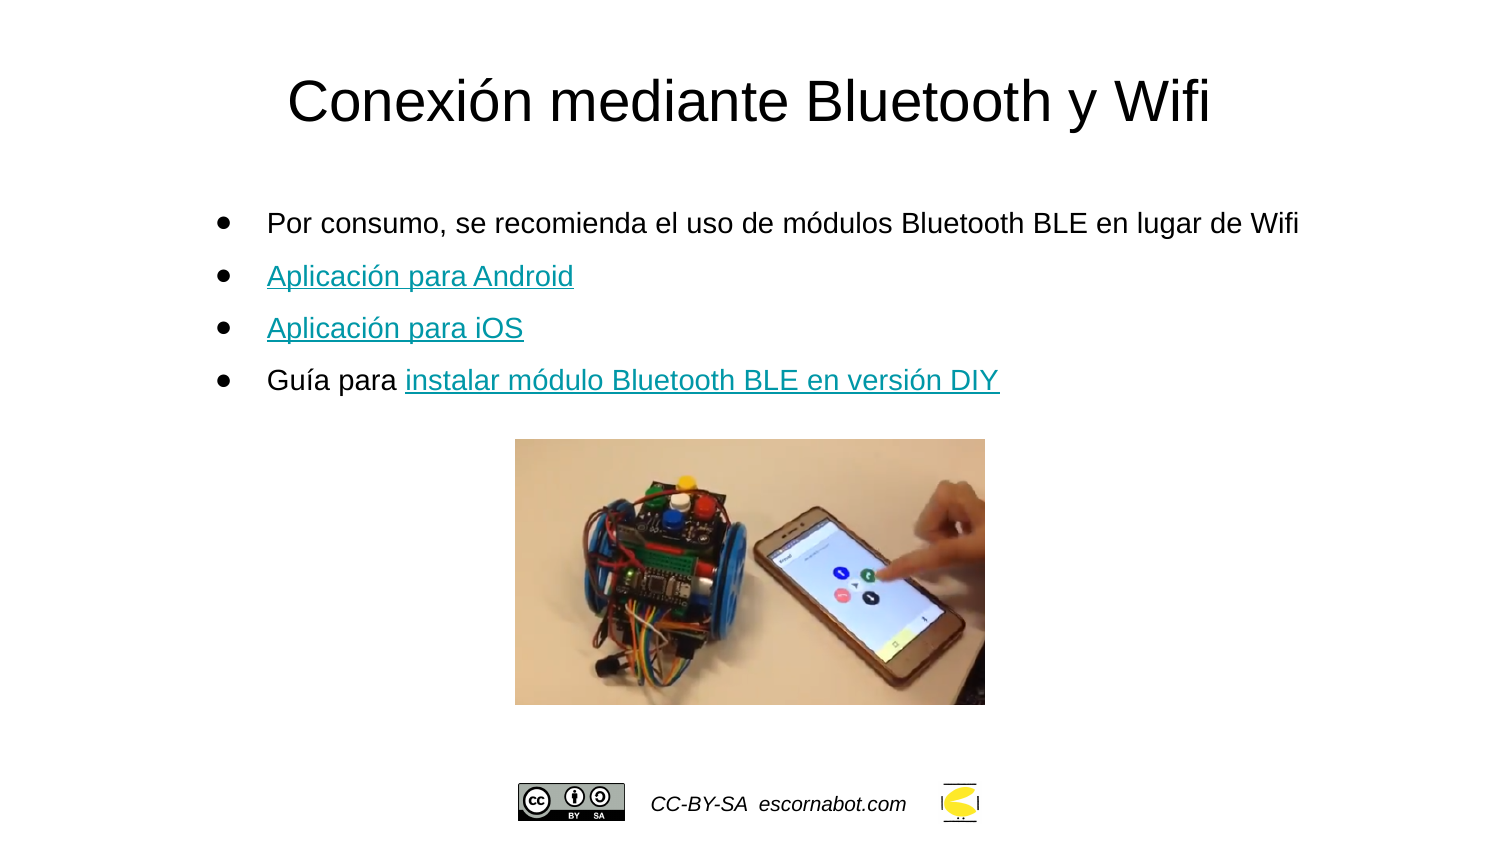

# Conexión mediante Bluetooth y Wifi
Por consumo, se recomienda el uso de módulos Bluetooth BLE en lugar de Wifi
Aplicación para Android
Aplicación para iOS
Guía para instalar módulo Bluetooth BLE en versión DIY
CC-BY-SA escornabot.com